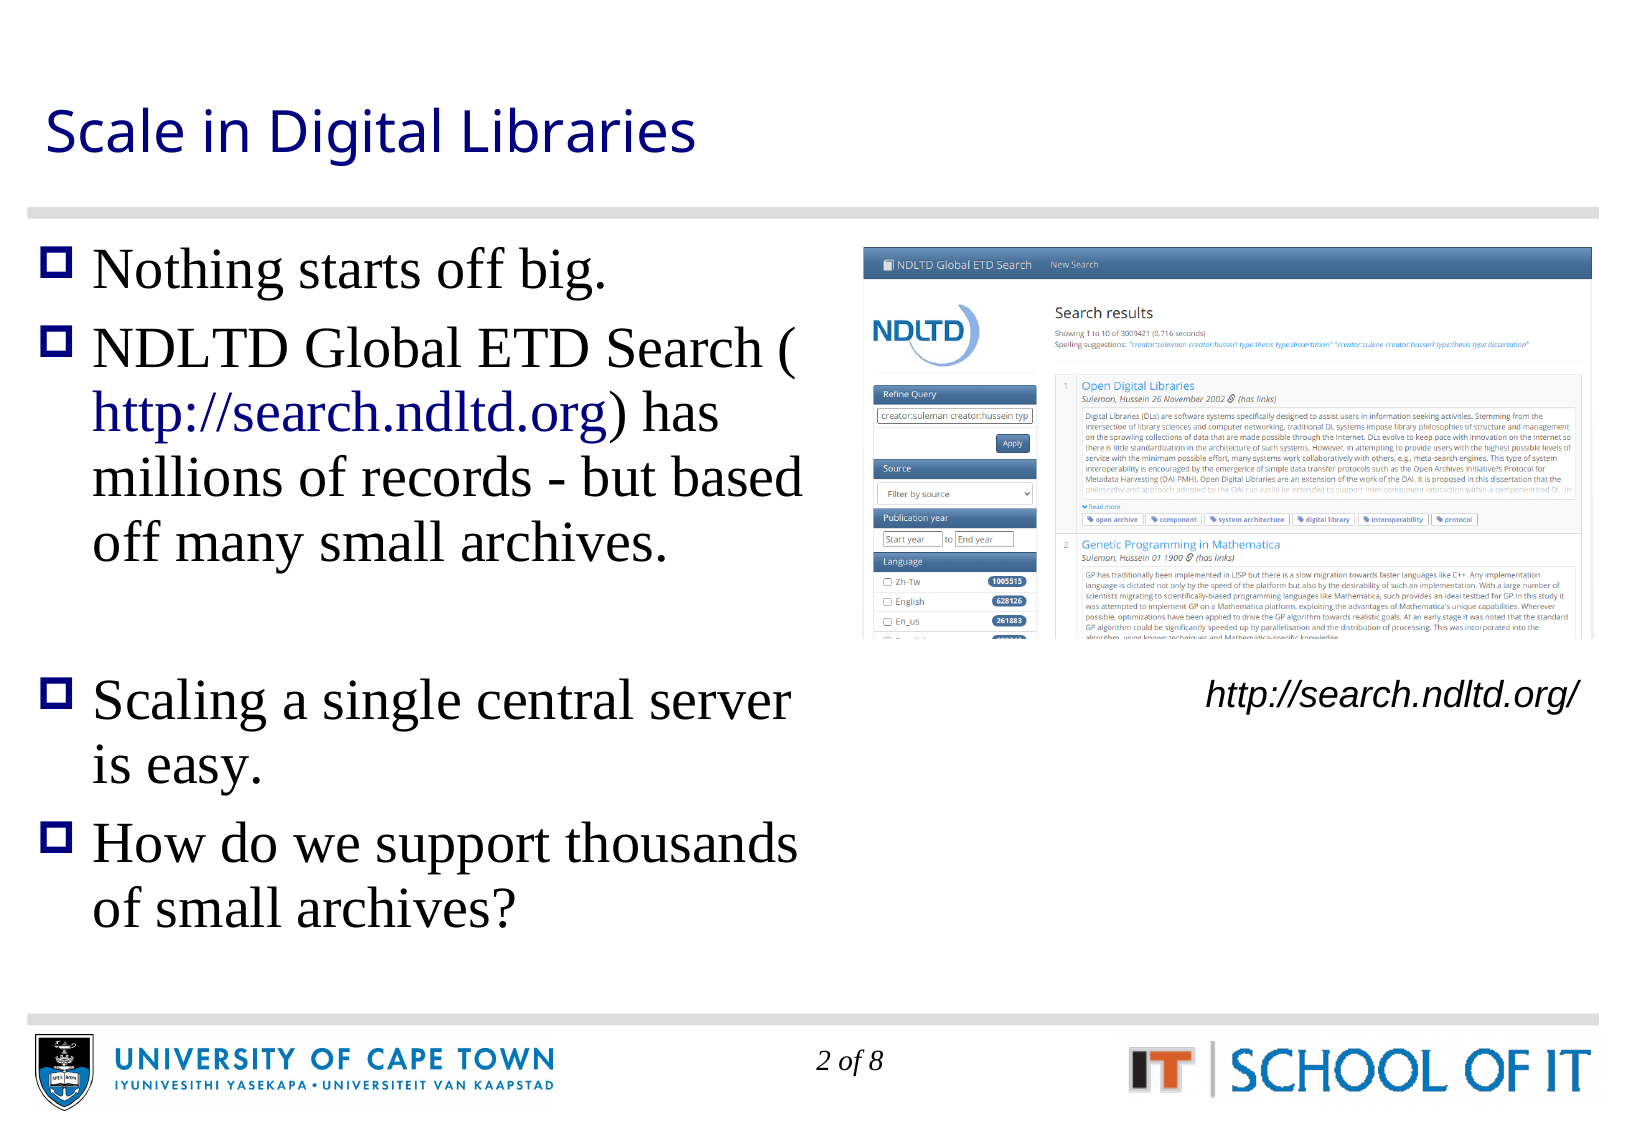

# Scale in Digital Libraries
Nothing starts off big.
NDLTD Global ETD Search (http://search.ndltd.org) has millions of records - but based off many small archives.
Scaling a single central server is easy.
How do we support thousands of small archives?
http://search.ndltd.org/
2